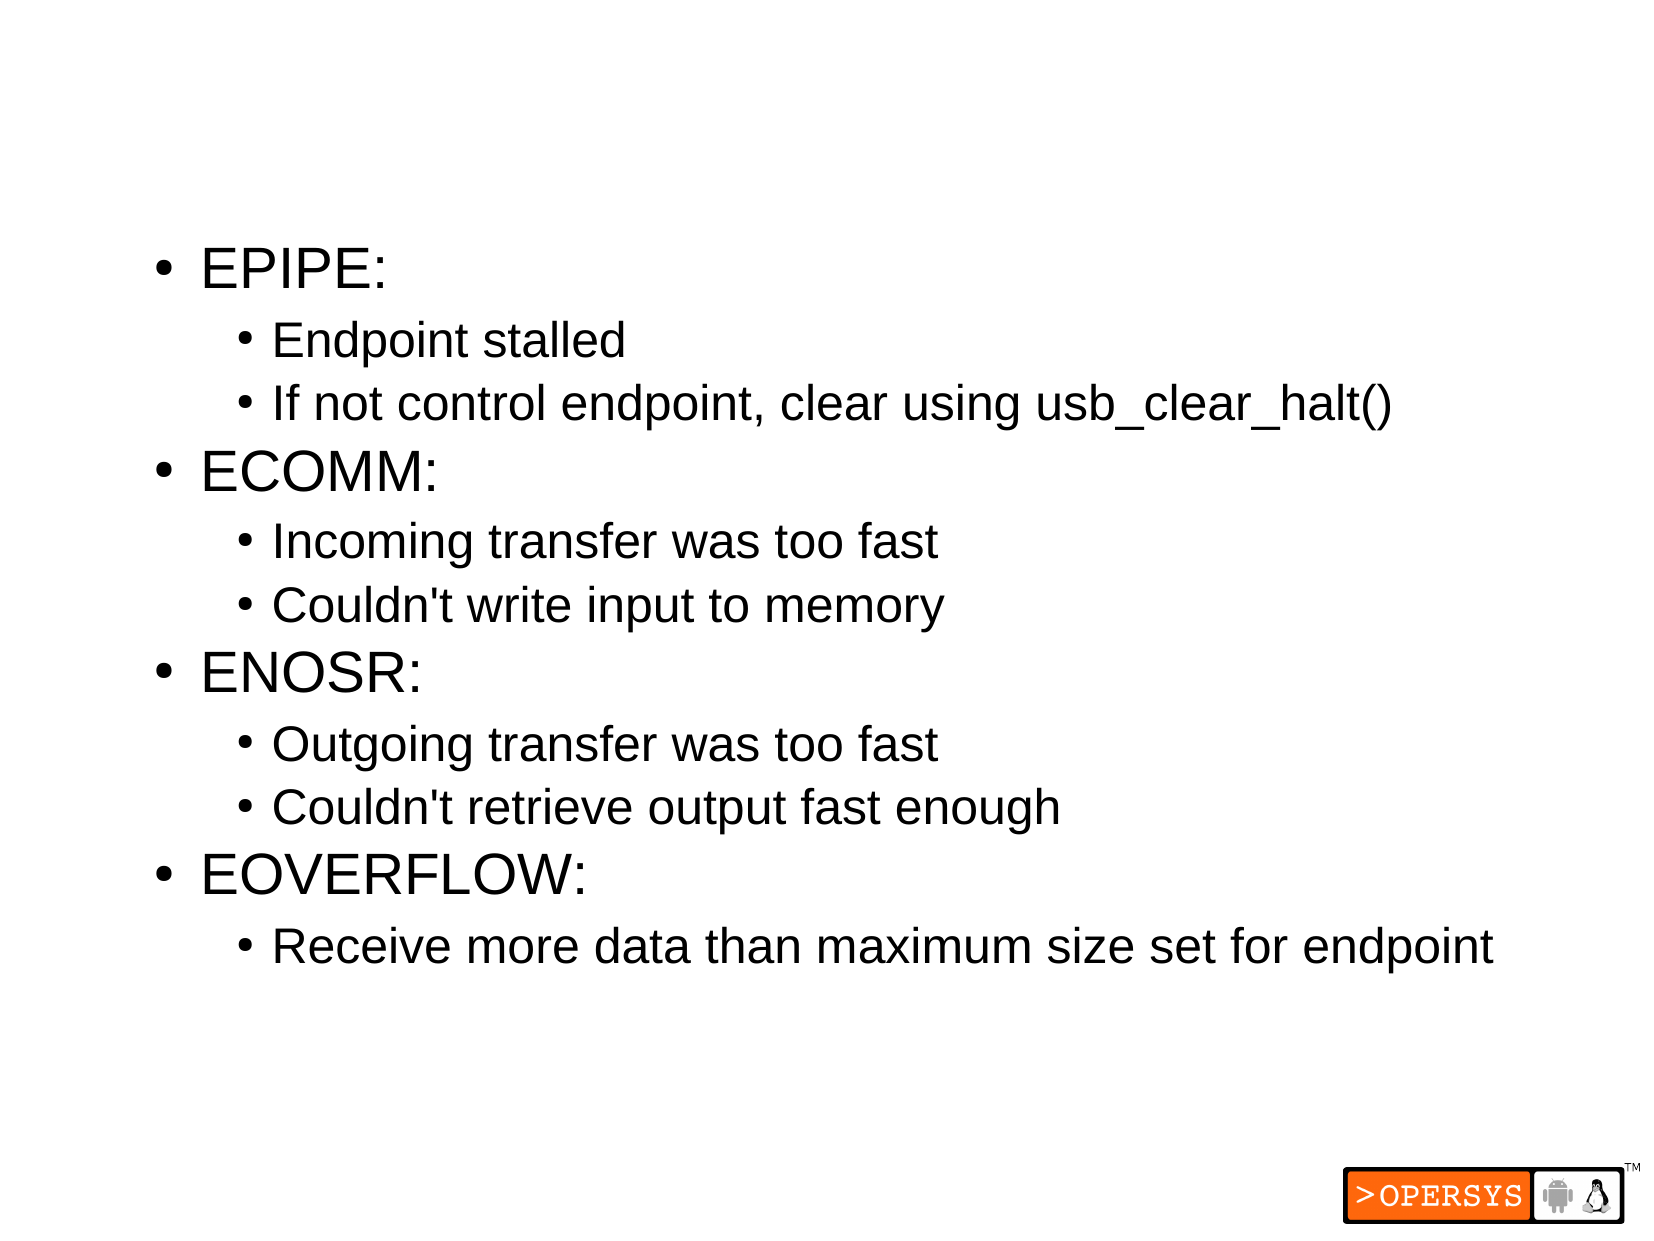

# EPIPE:
Endpoint stalled
If not control endpoint, clear using usb_clear_halt()
ECOMM:
Incoming transfer was too fast
Couldn't write input to memory
ENOSR:
Outgoing transfer was too fast
Couldn't retrieve output fast enough
EOVERFLOW:
Receive more data than maximum size set for endpoint